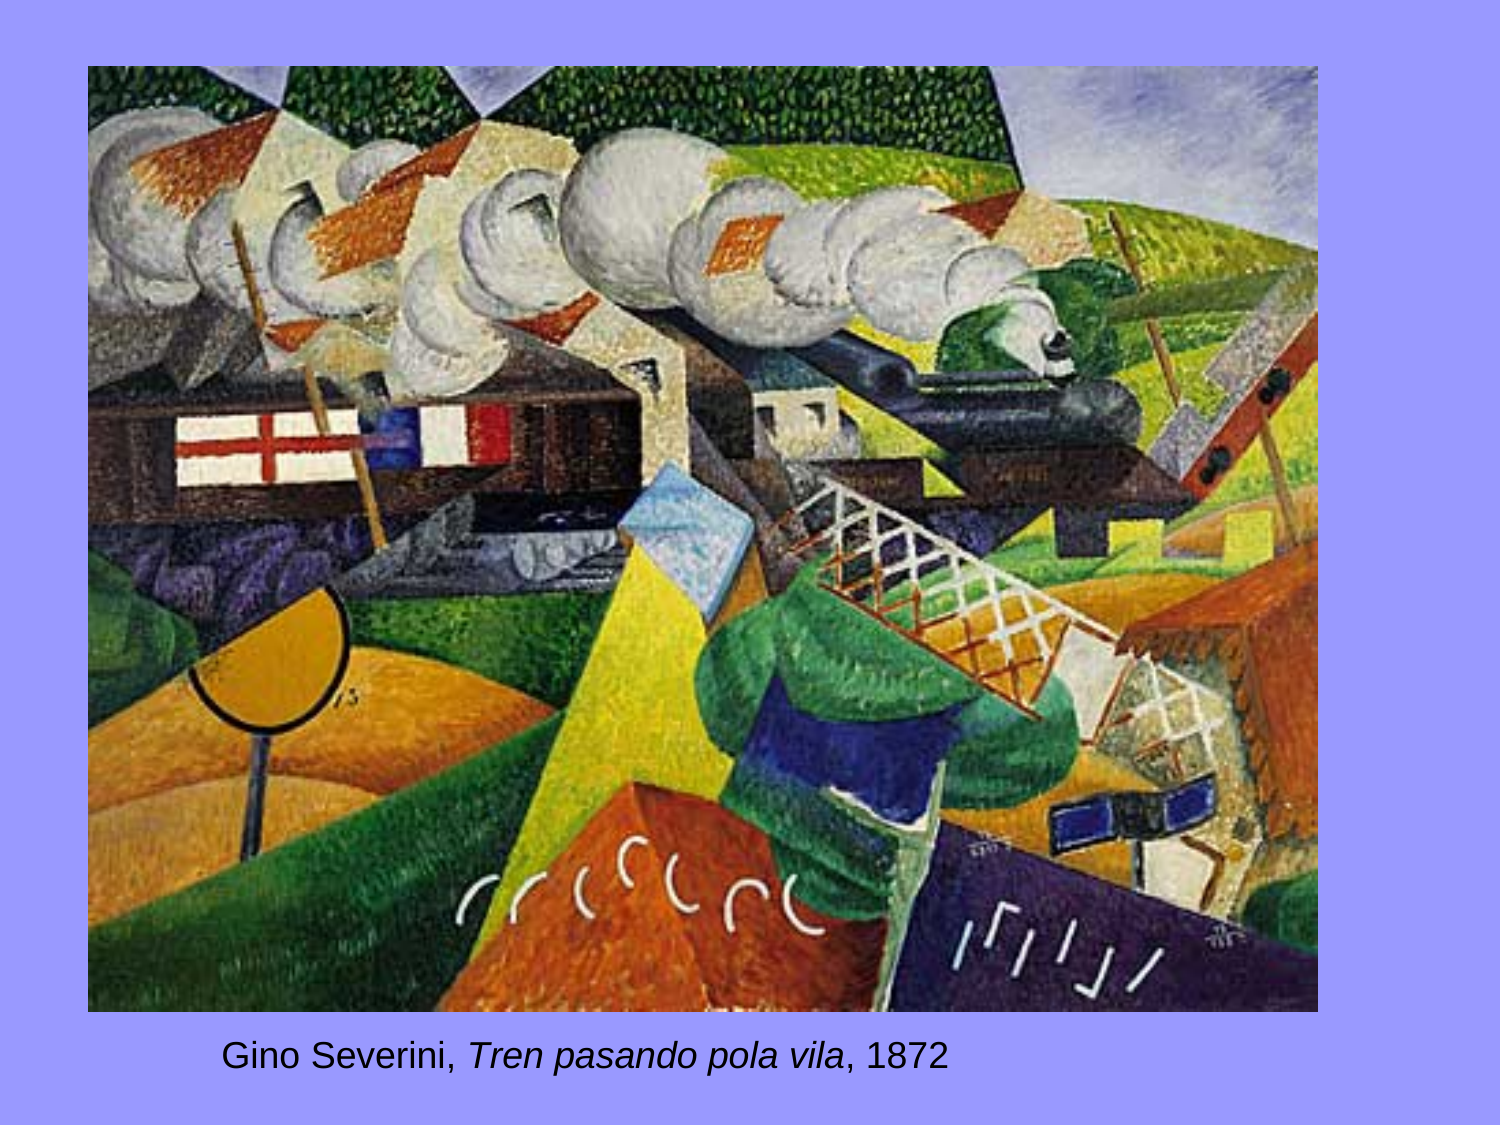

Gino Severini, Tren pasando pola vila, 1872